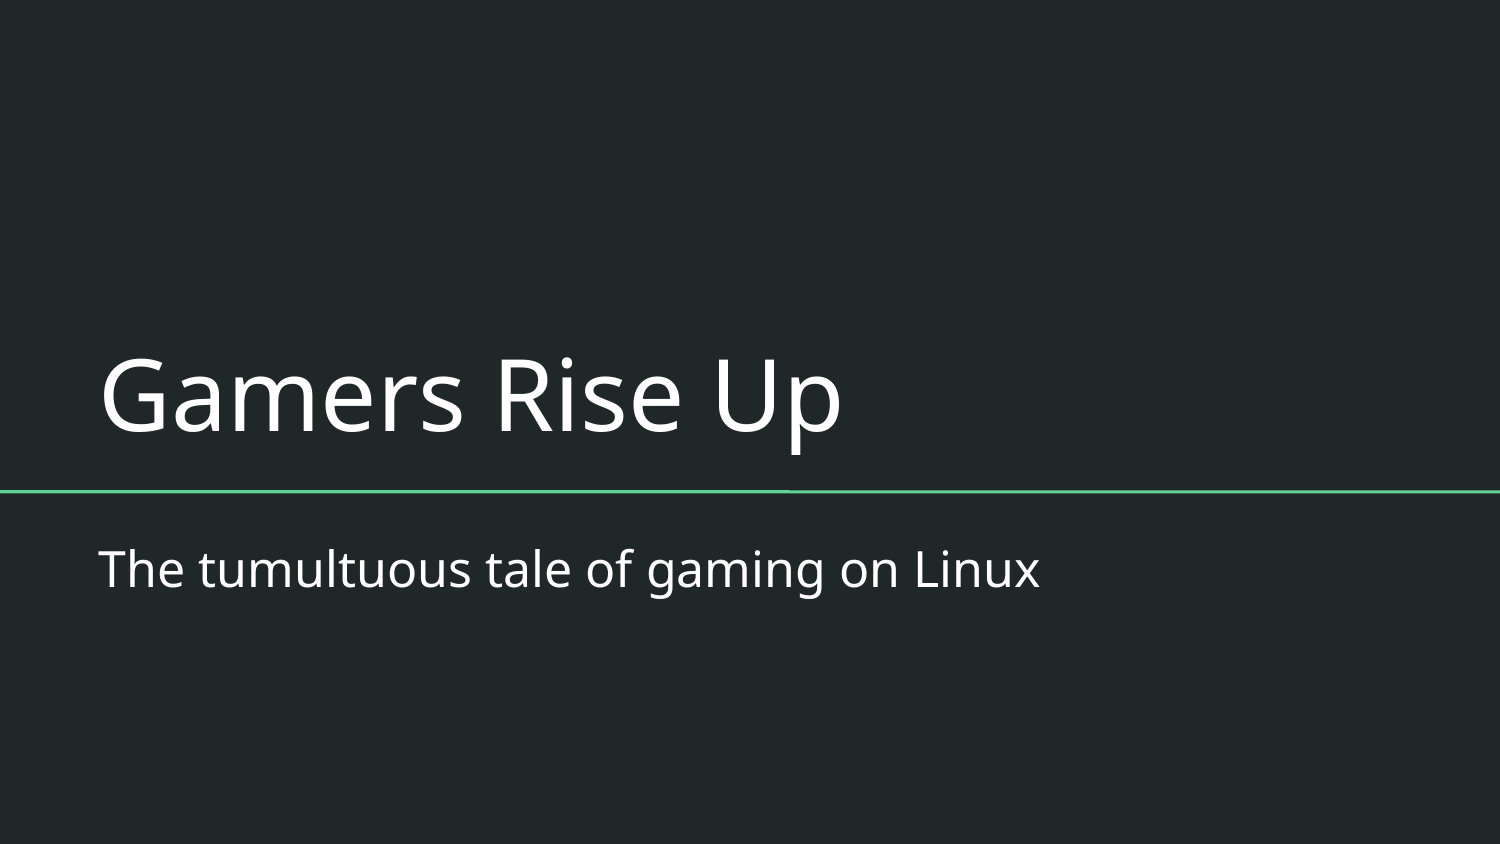

# Gamers Rise Up
The tumultuous tale of gaming on Linux